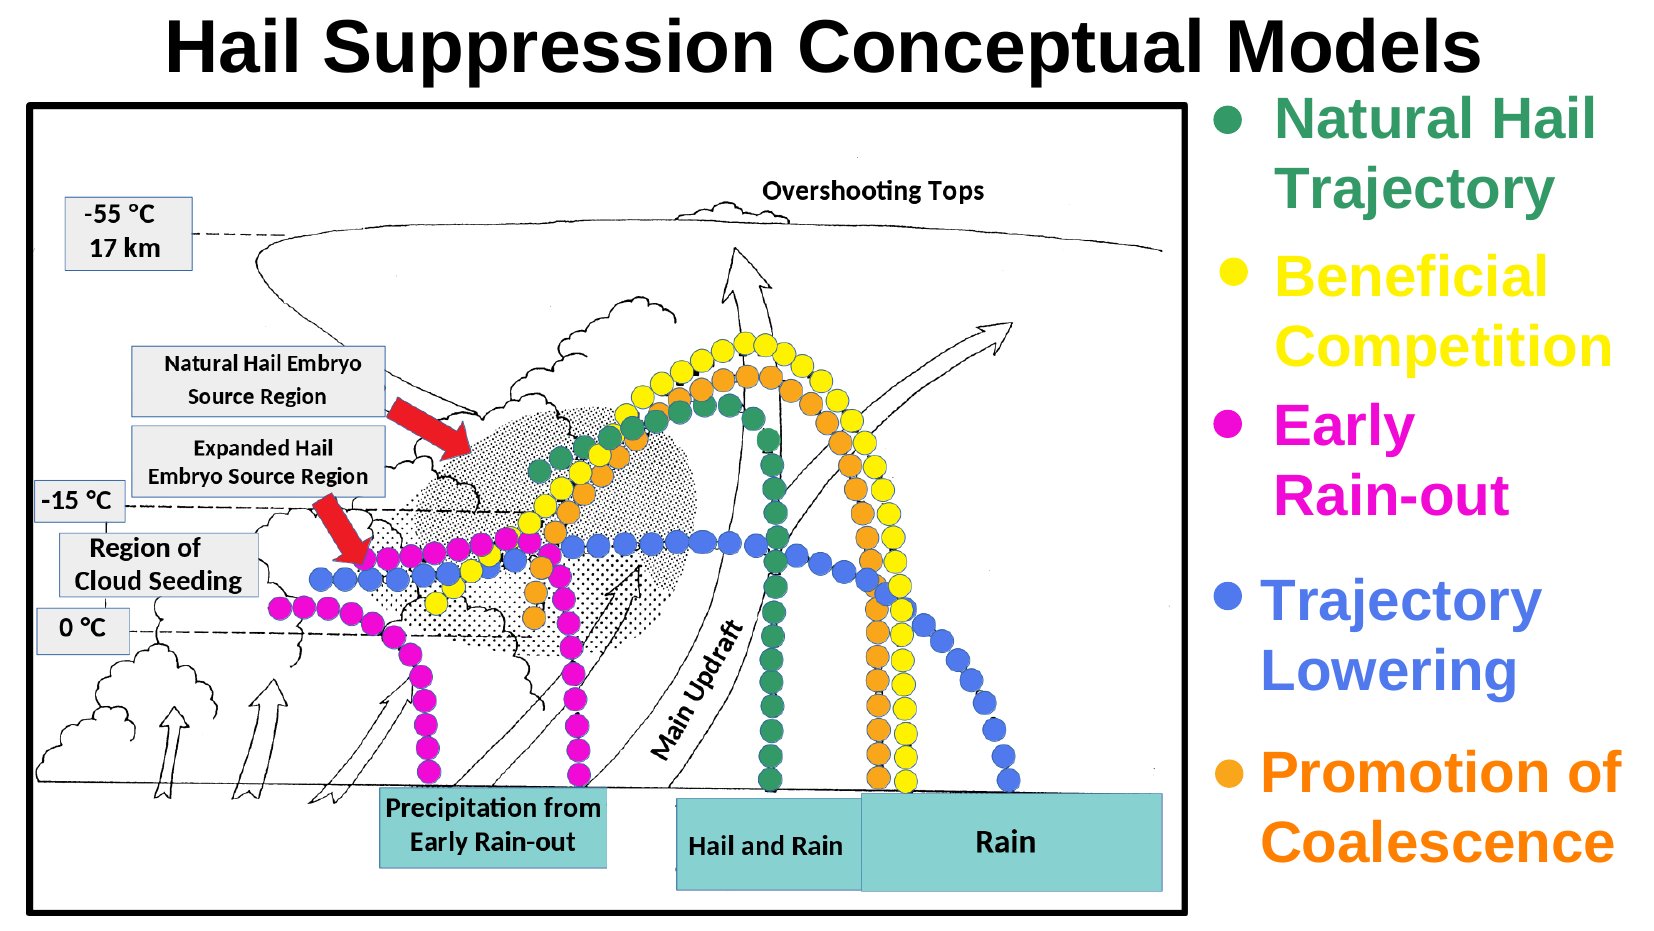

# Hail Suppression Conceptual Models
Natural Hail
Trajectory
Beneficial
Competition
Early Rain-out
Trajectory
Lowering
Promotion of
Coalescence